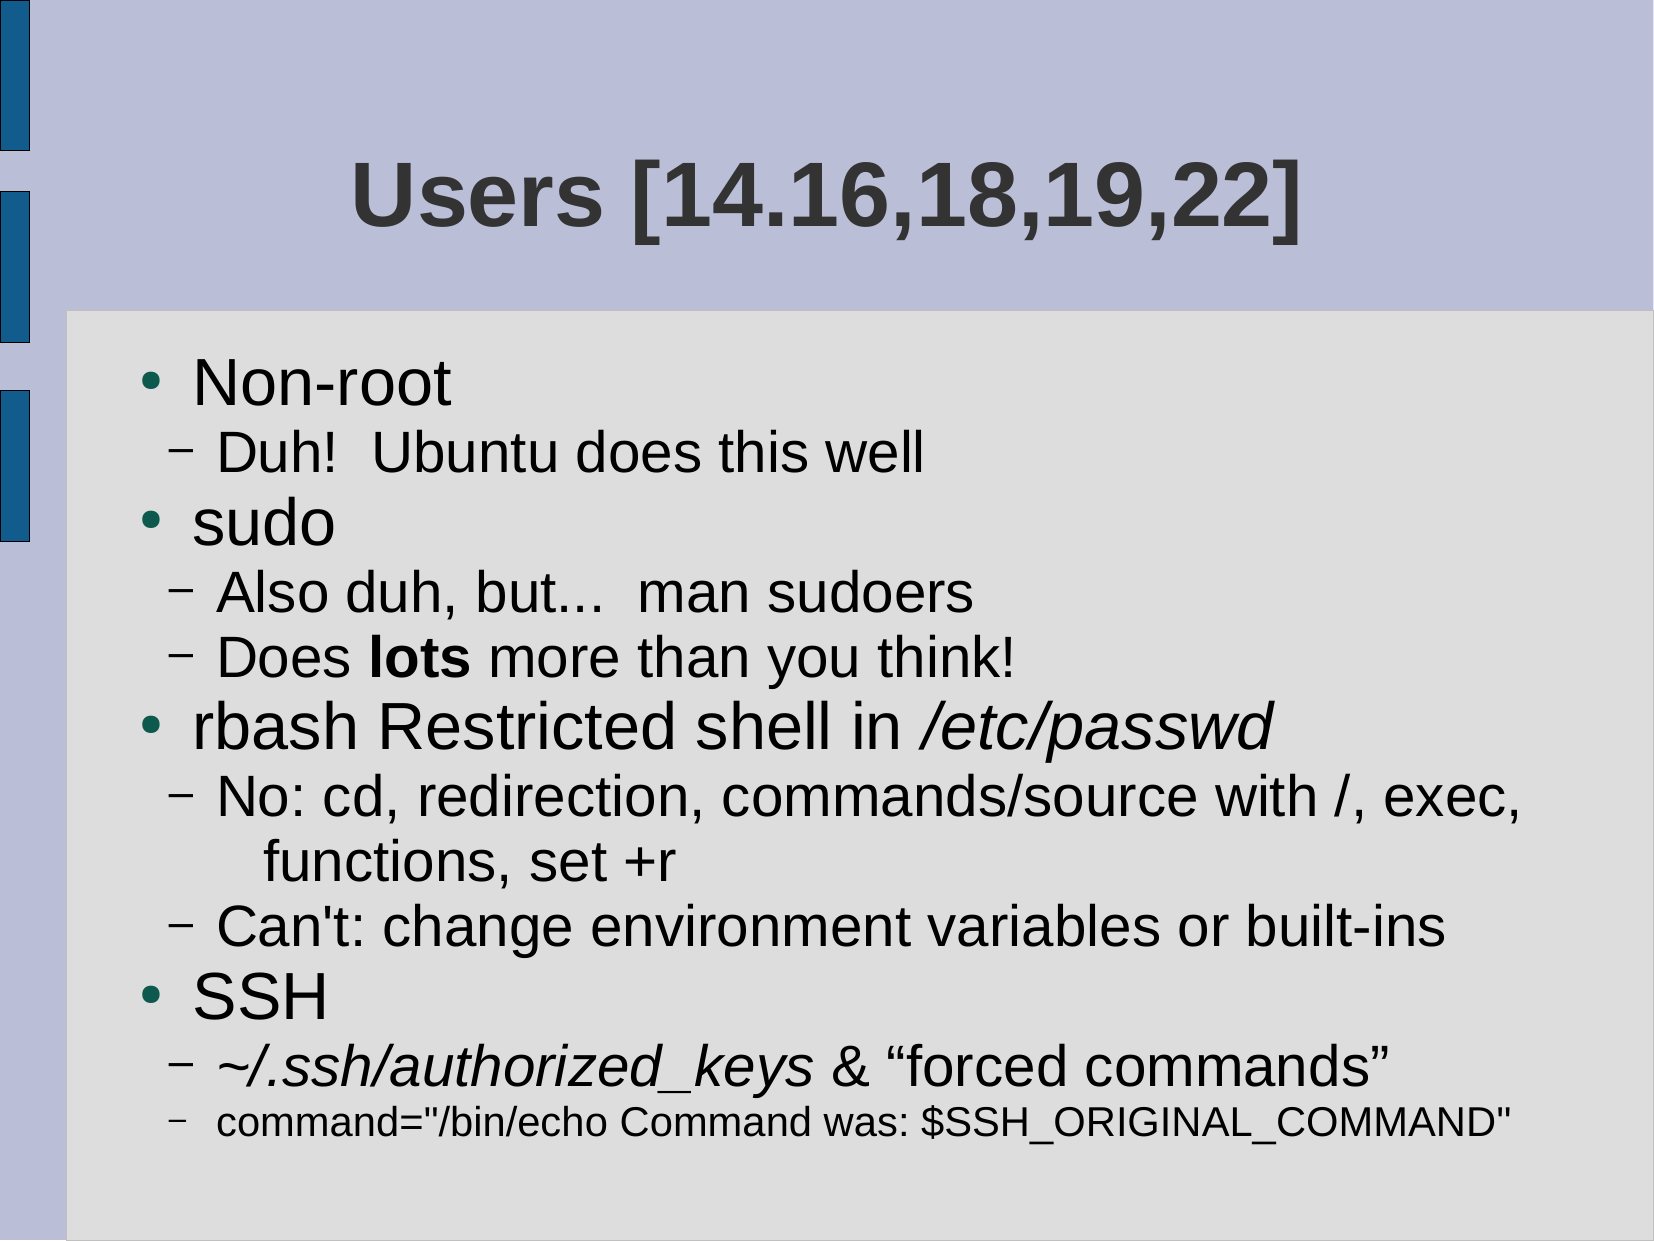

# Users [14.16,18,19,22]
Non-root
Duh! Ubuntu does this well
sudo
Also duh, but... man sudoers
Does lots more than you think!
rbash Restricted shell in /etc/passwd
No: cd, redirection, commands/source with /, exec, functions, set +r
Can't: change environment variables or built-ins
SSH
~/.ssh/authorized_keys & “forced commands”
command="/bin/echo Command was: $SSH_ORIGINAL_COMMAND"